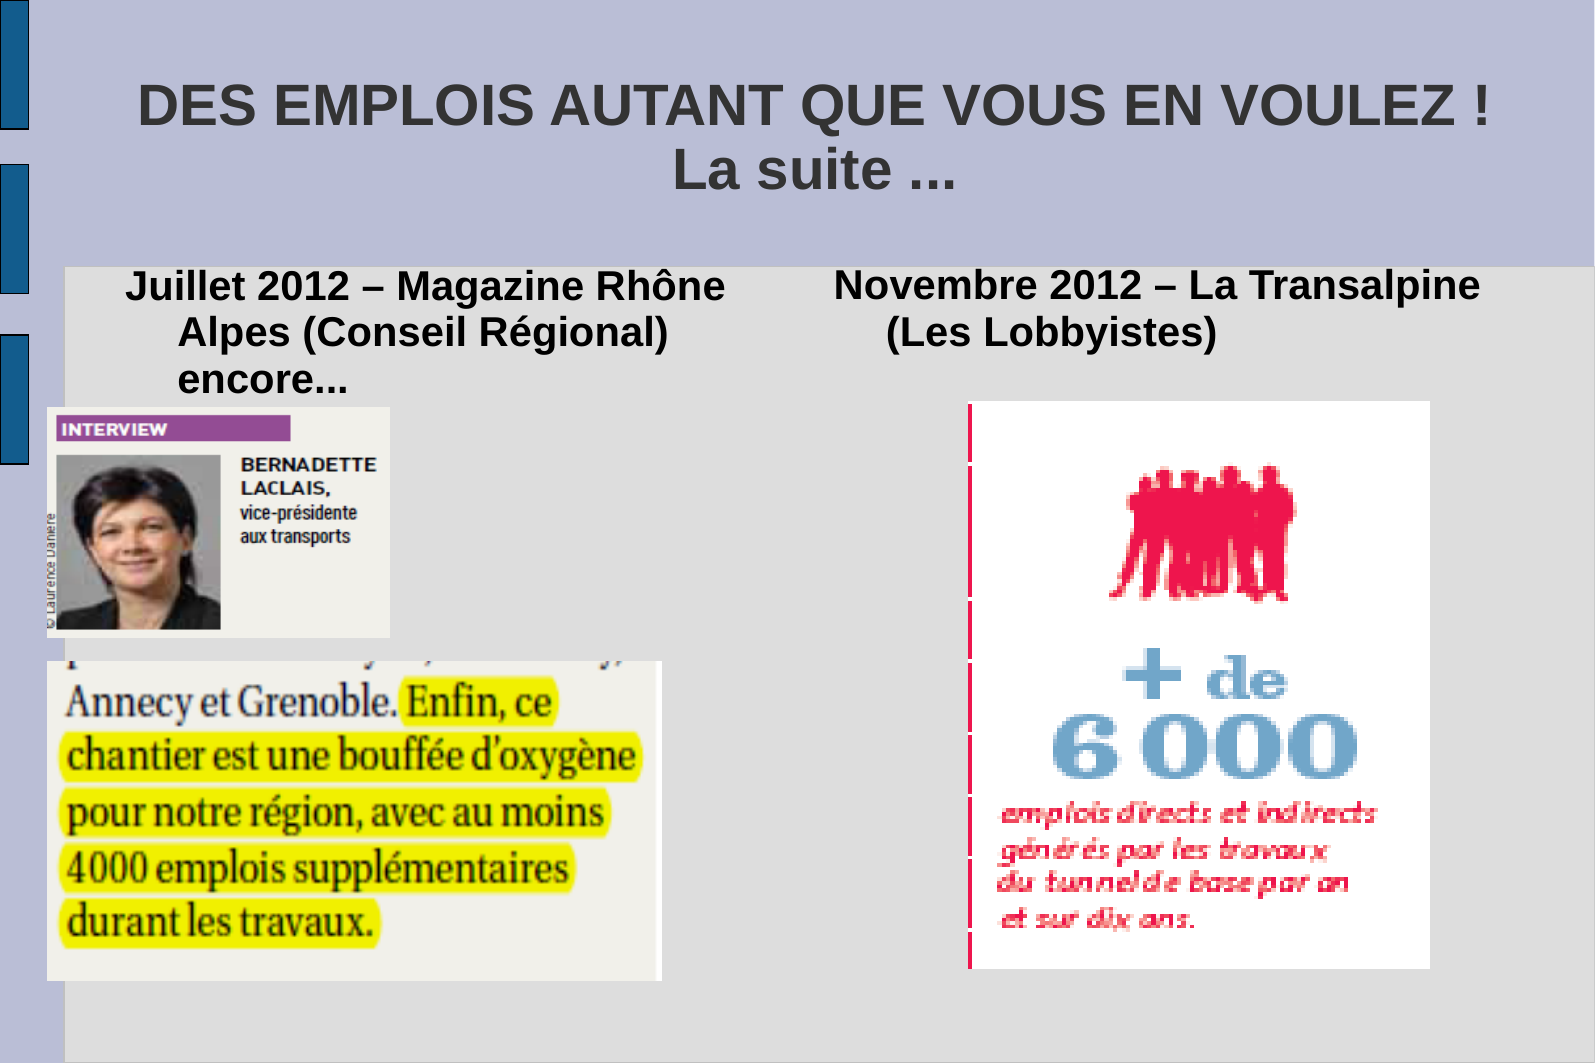

# DES EMPLOIS AUTANT QUE VOUS EN VOULEZ ! La suite ...
Juillet 2012 – Magazine Rhône Alpes (Conseil Régional) encore...
Novembre 2012 – La Transalpine (Les Lobbyistes)